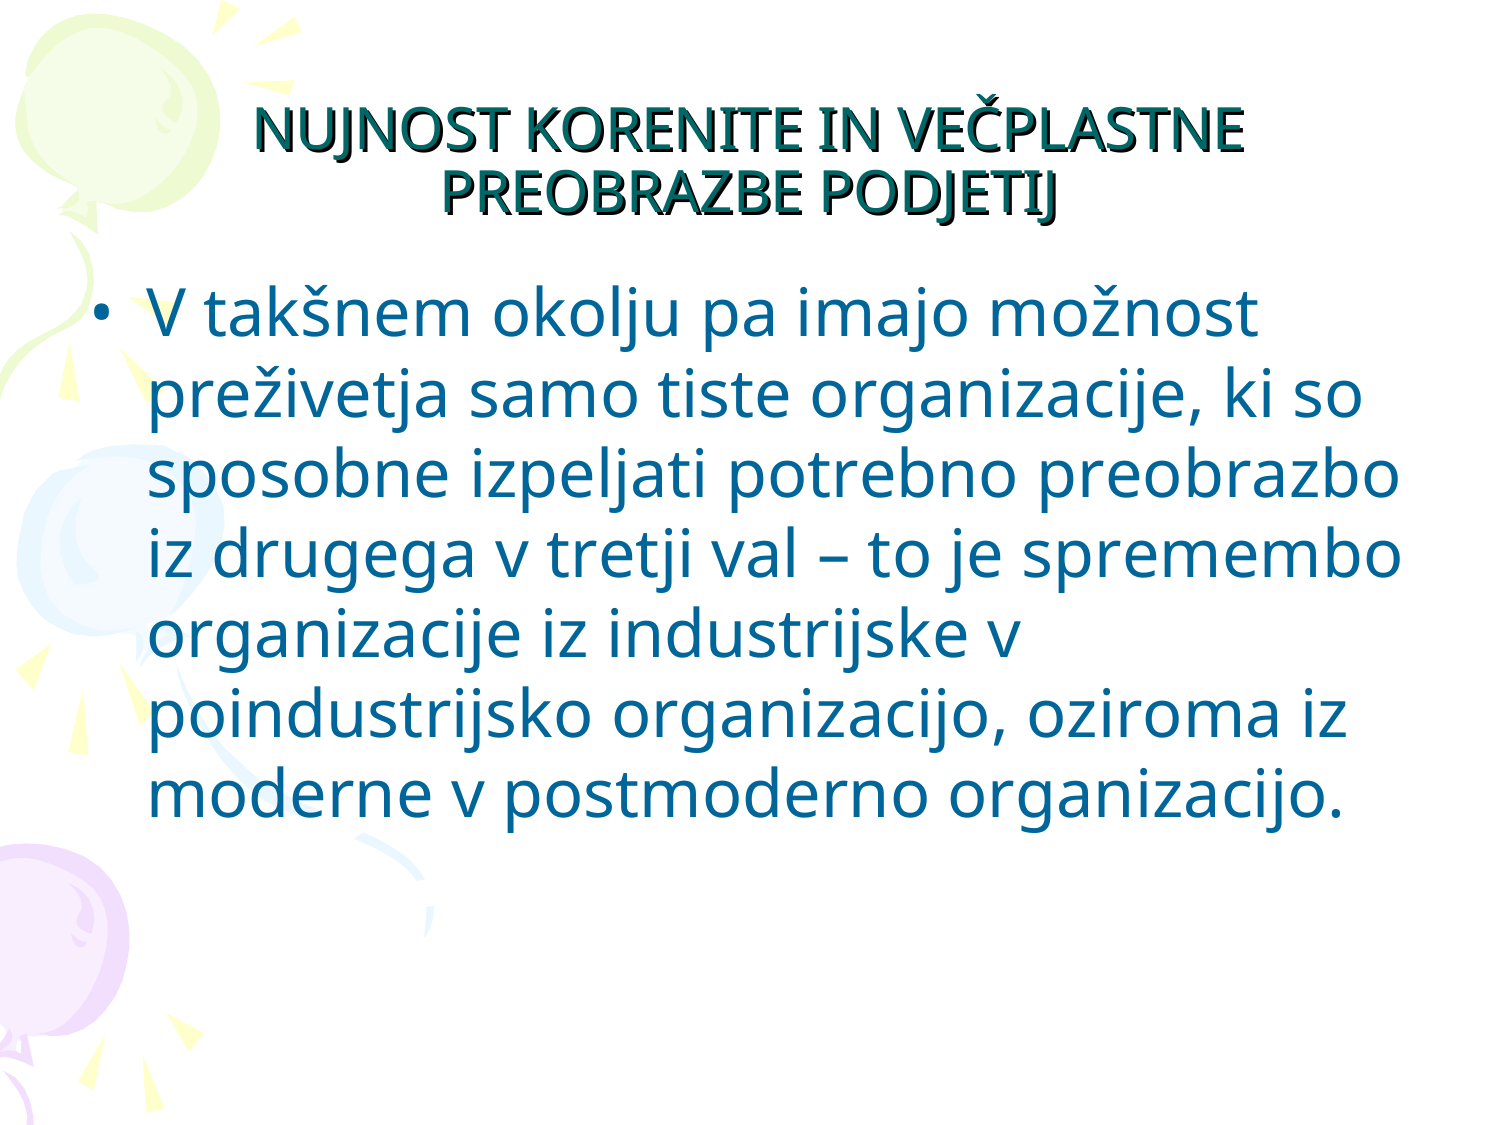

# NUJNOST KORENITE IN VEČPLASTNE PREOBRAZBE PODJETIJ
V takšnem okolju pa imajo možnost preživetja samo tiste organizacije, ki so sposobne izpeljati potrebno preobrazbo iz drugega v tretji val – to je spremembo organizacije iz industrijske v poindustrijsko organizacijo, oziroma iz moderne v postmoderno organizacijo.